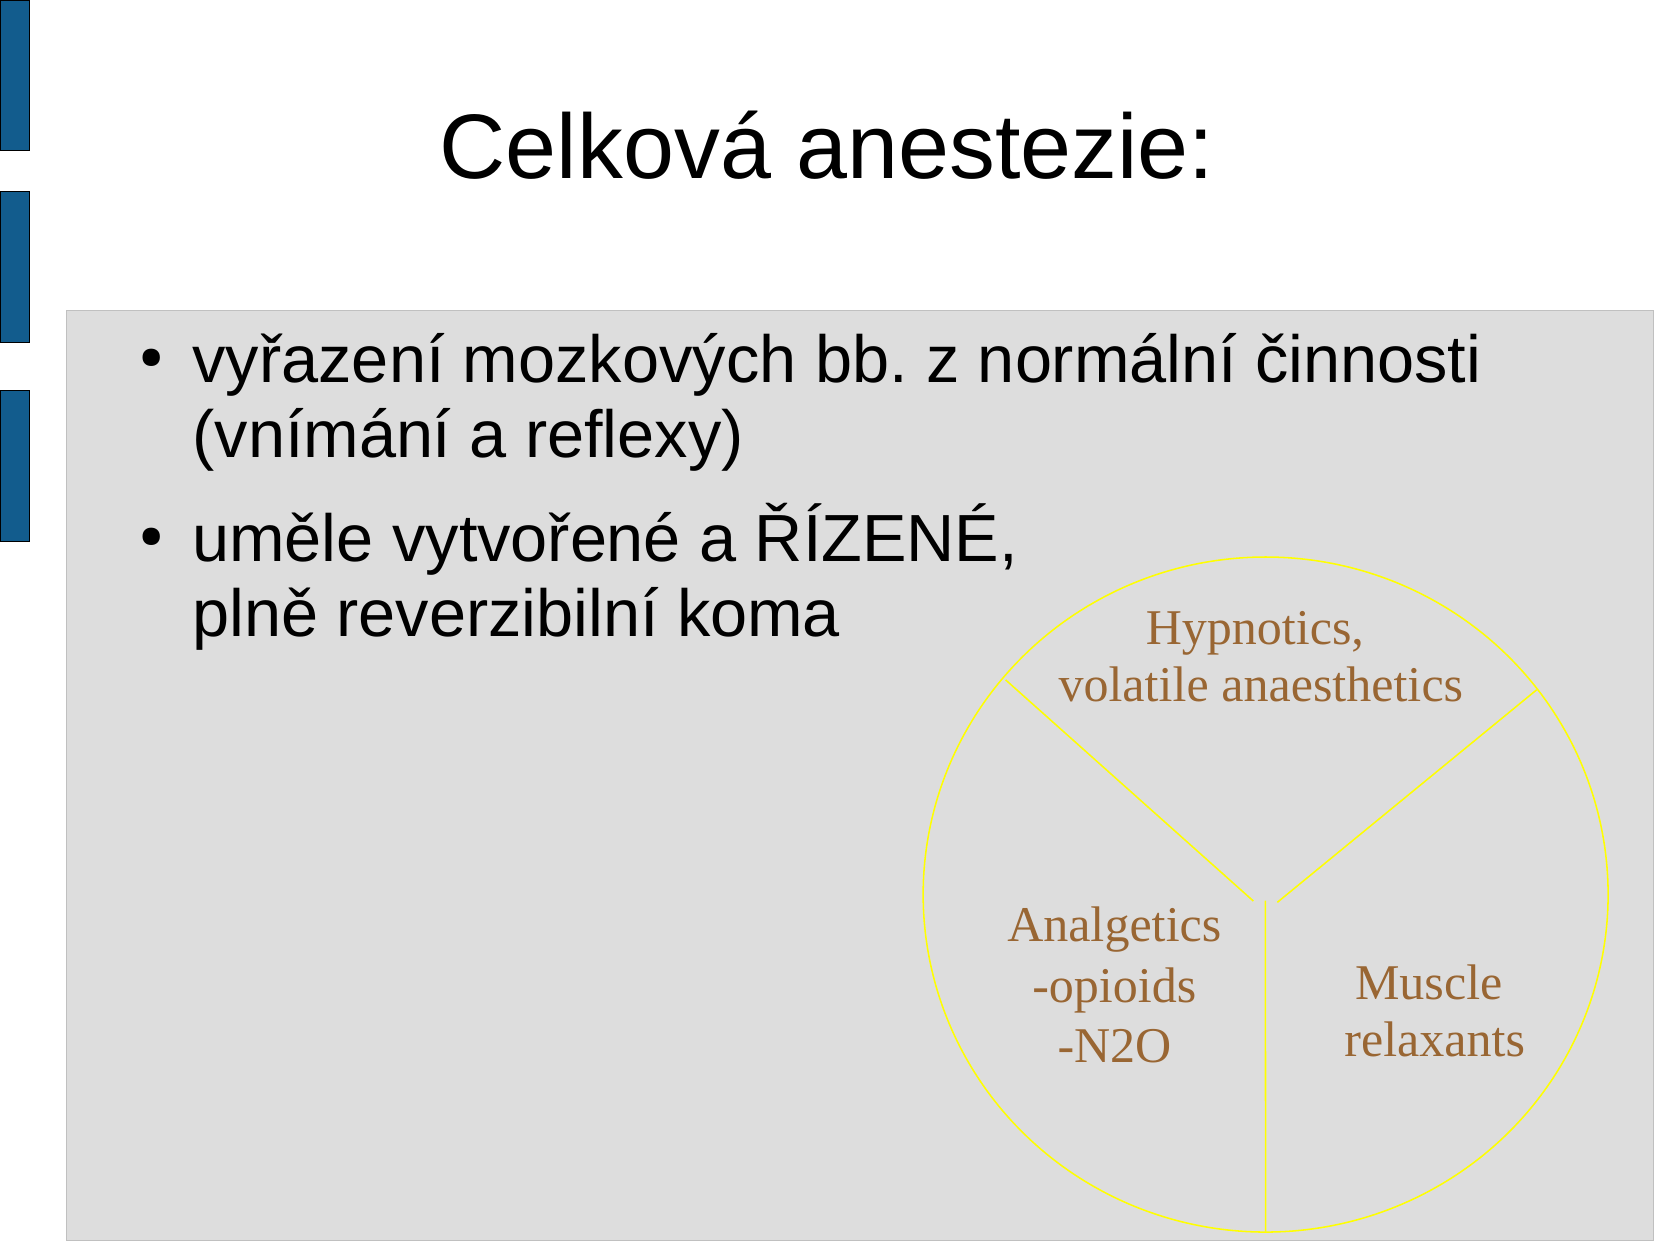

# Celková anestezie:
vyřazení mozkových bb. z normální činnosti (vnímání a reflexy)
uměle vytvořené a ŘÍZENÉ,
plně reverzibilní koma
Hypnotics,
volatile anaesthetics
Analgetics
-opioids
-N2O
Muscle
relaxants